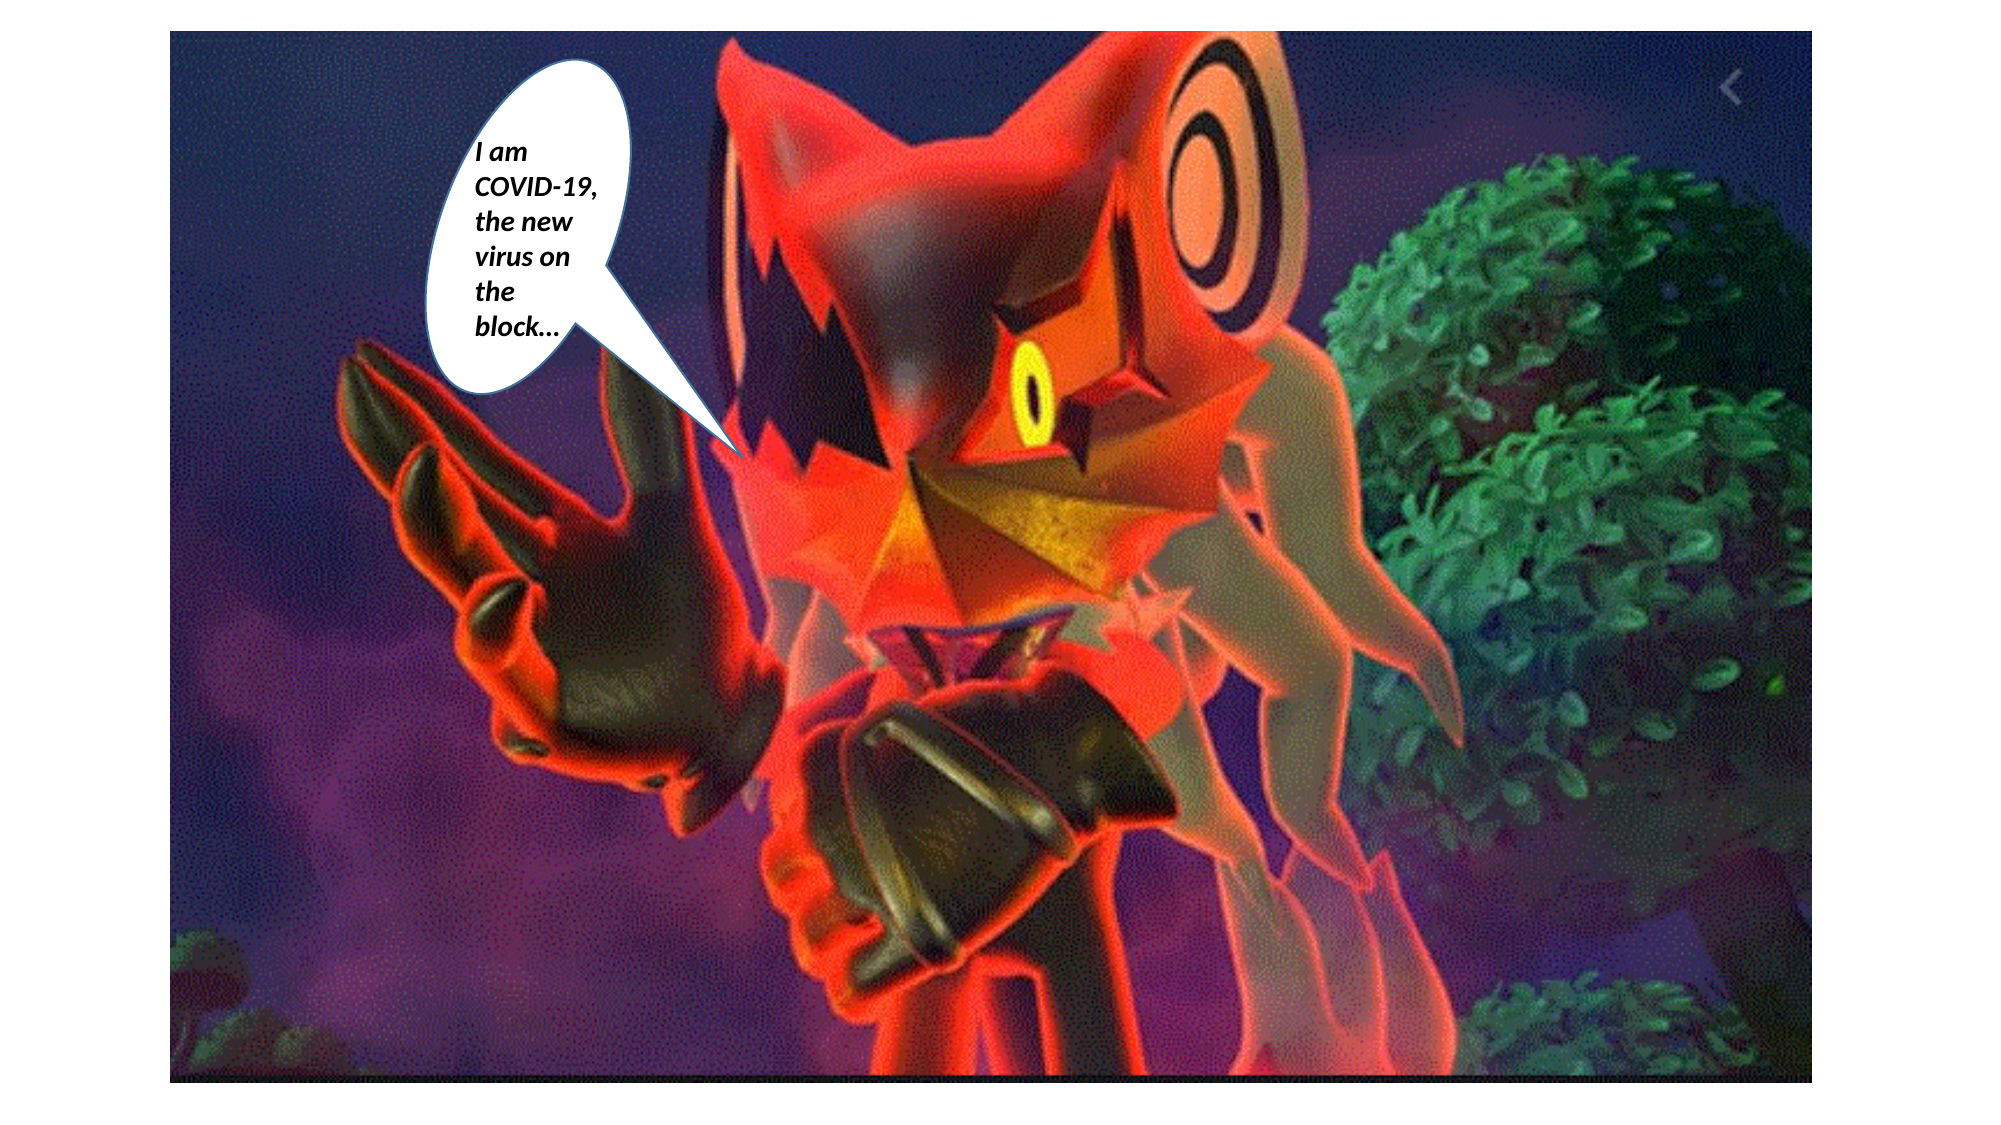

I am COVID-19, the new virus on the block…